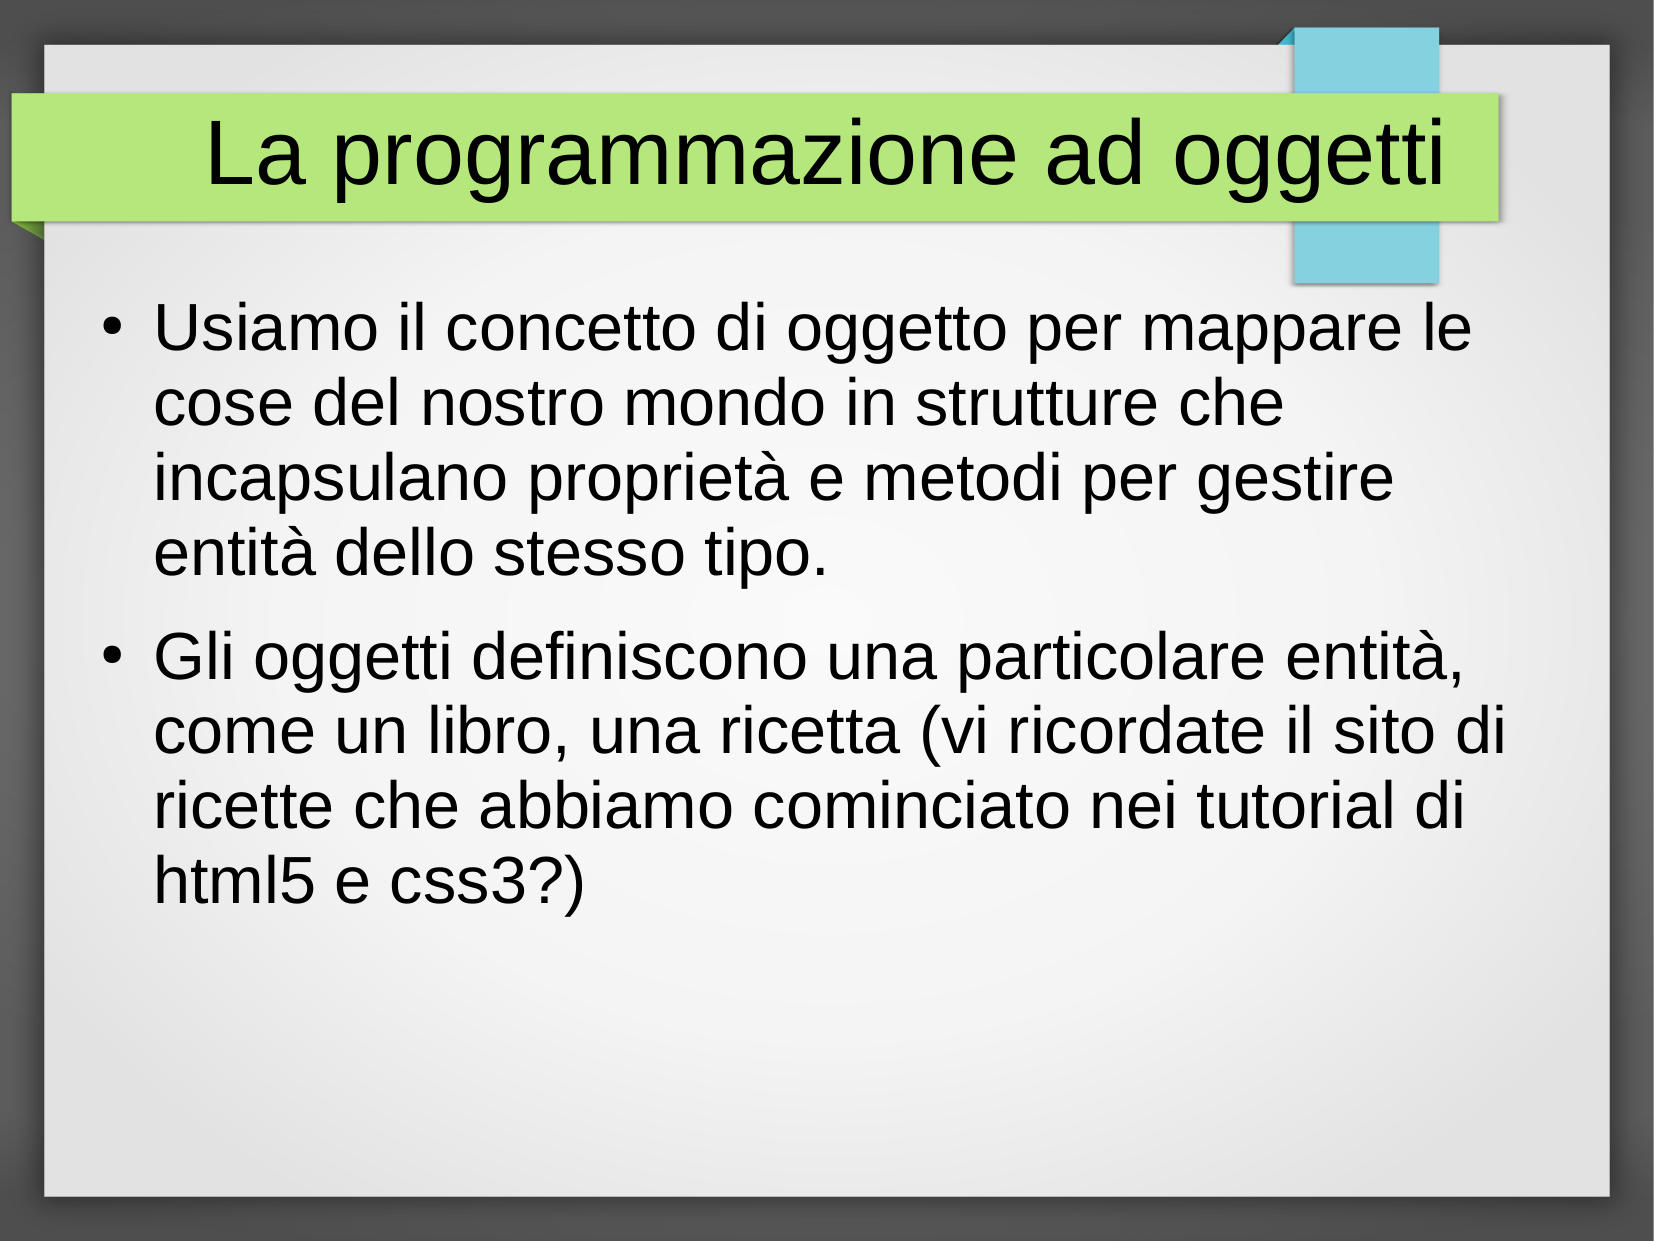

# La programmazione ad oggetti
Usiamo il concetto di oggetto per mappare le cose del nostro mondo in strutture che incapsulano proprietà e metodi per gestire entità dello stesso tipo.
Gli oggetti definiscono una particolare entità, come un libro, una ricetta (vi ricordate il sito di ricette che abbiamo cominciato nei tutorial di html5 e css3?)